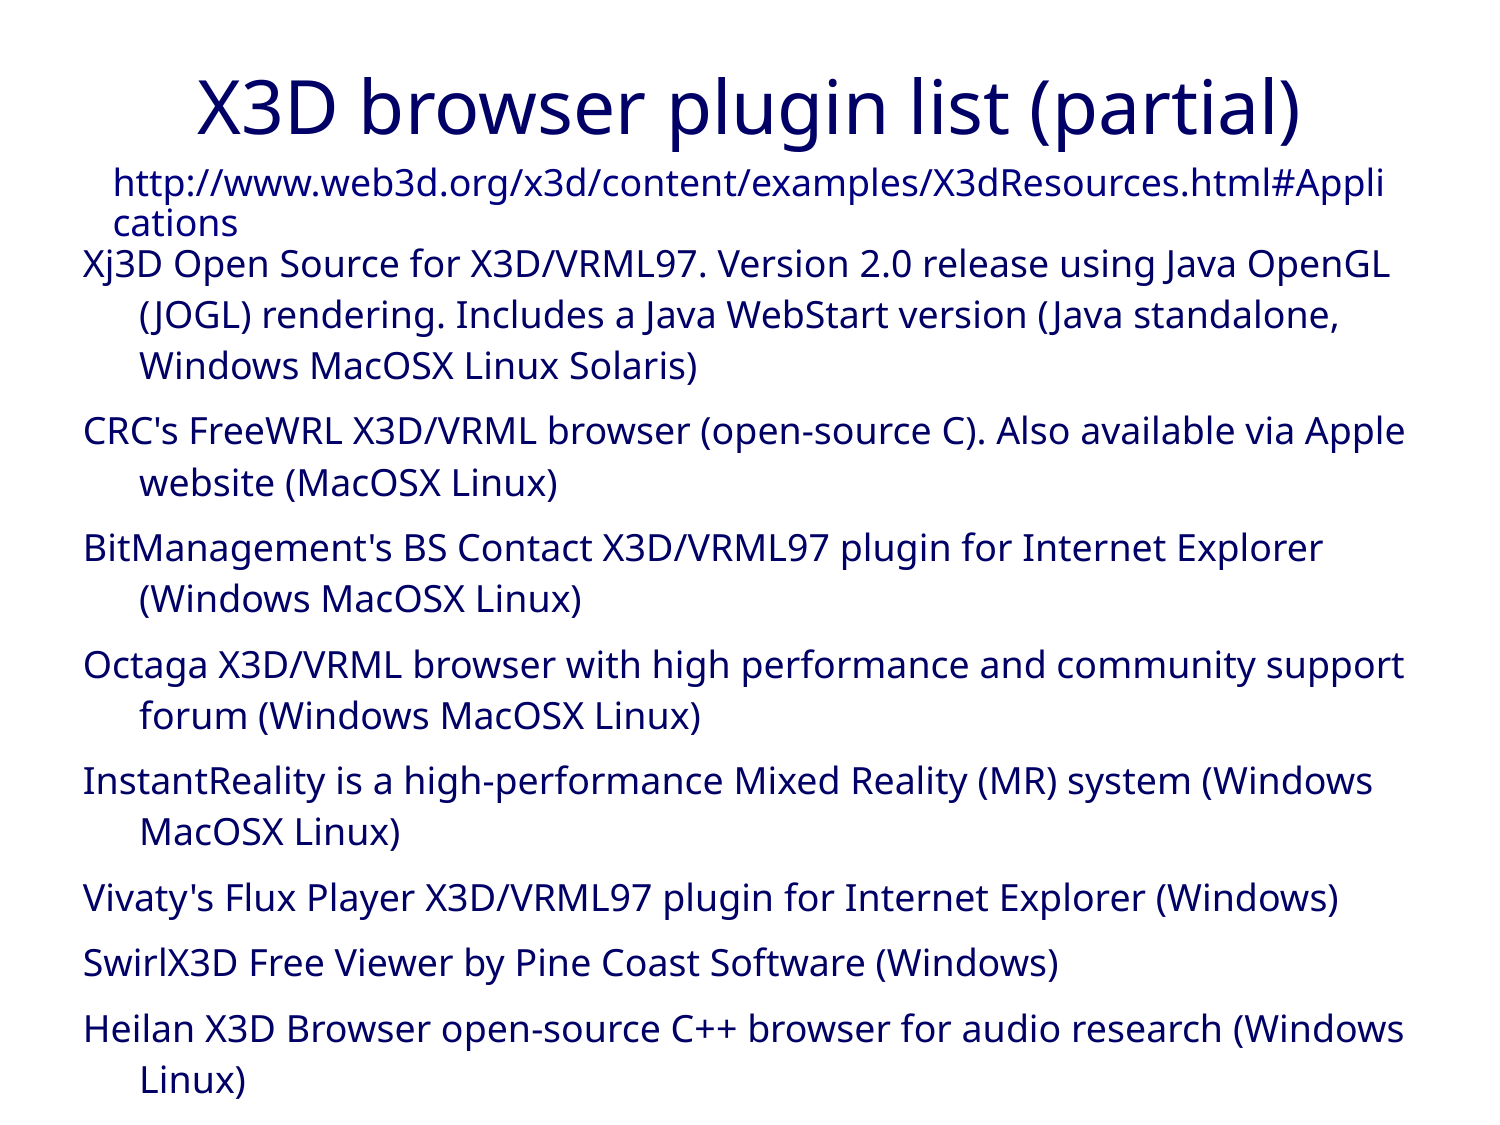

# X3D browser plugin list (partial) http://www.web3d.org/x3d/content/examples/X3dResources.html#Applications
Xj3D Open Source for X3D/VRML97. Version 2.0 release using Java OpenGL (JOGL) rendering. Includes a Java WebStart version (Java standalone, Windows MacOSX Linux Solaris)
CRC's FreeWRL X3D/VRML browser (open-source C). Also available via Apple website (MacOSX Linux)
BitManagement's BS Contact X3D/VRML97 plugin for Internet Explorer (Windows MacOSX Linux)
Octaga X3D/VRML browser with high performance and community support forum (Windows MacOSX Linux)
InstantReality is a high-performance Mixed Reality (MR) system (Windows MacOSX Linux)
Vivaty's Flux Player X3D/VRML97 plugin for Internet Explorer (Windows)
SwirlX3D Free Viewer by Pine Coast Software (Windows)
Heilan X3D Browser open-source C++ browser for audio research (Windows Linux)
NuGraf 3D Rendering, Translation, Viewing & Data Optimization System by Okino (Windows and authoring-tool plugins)